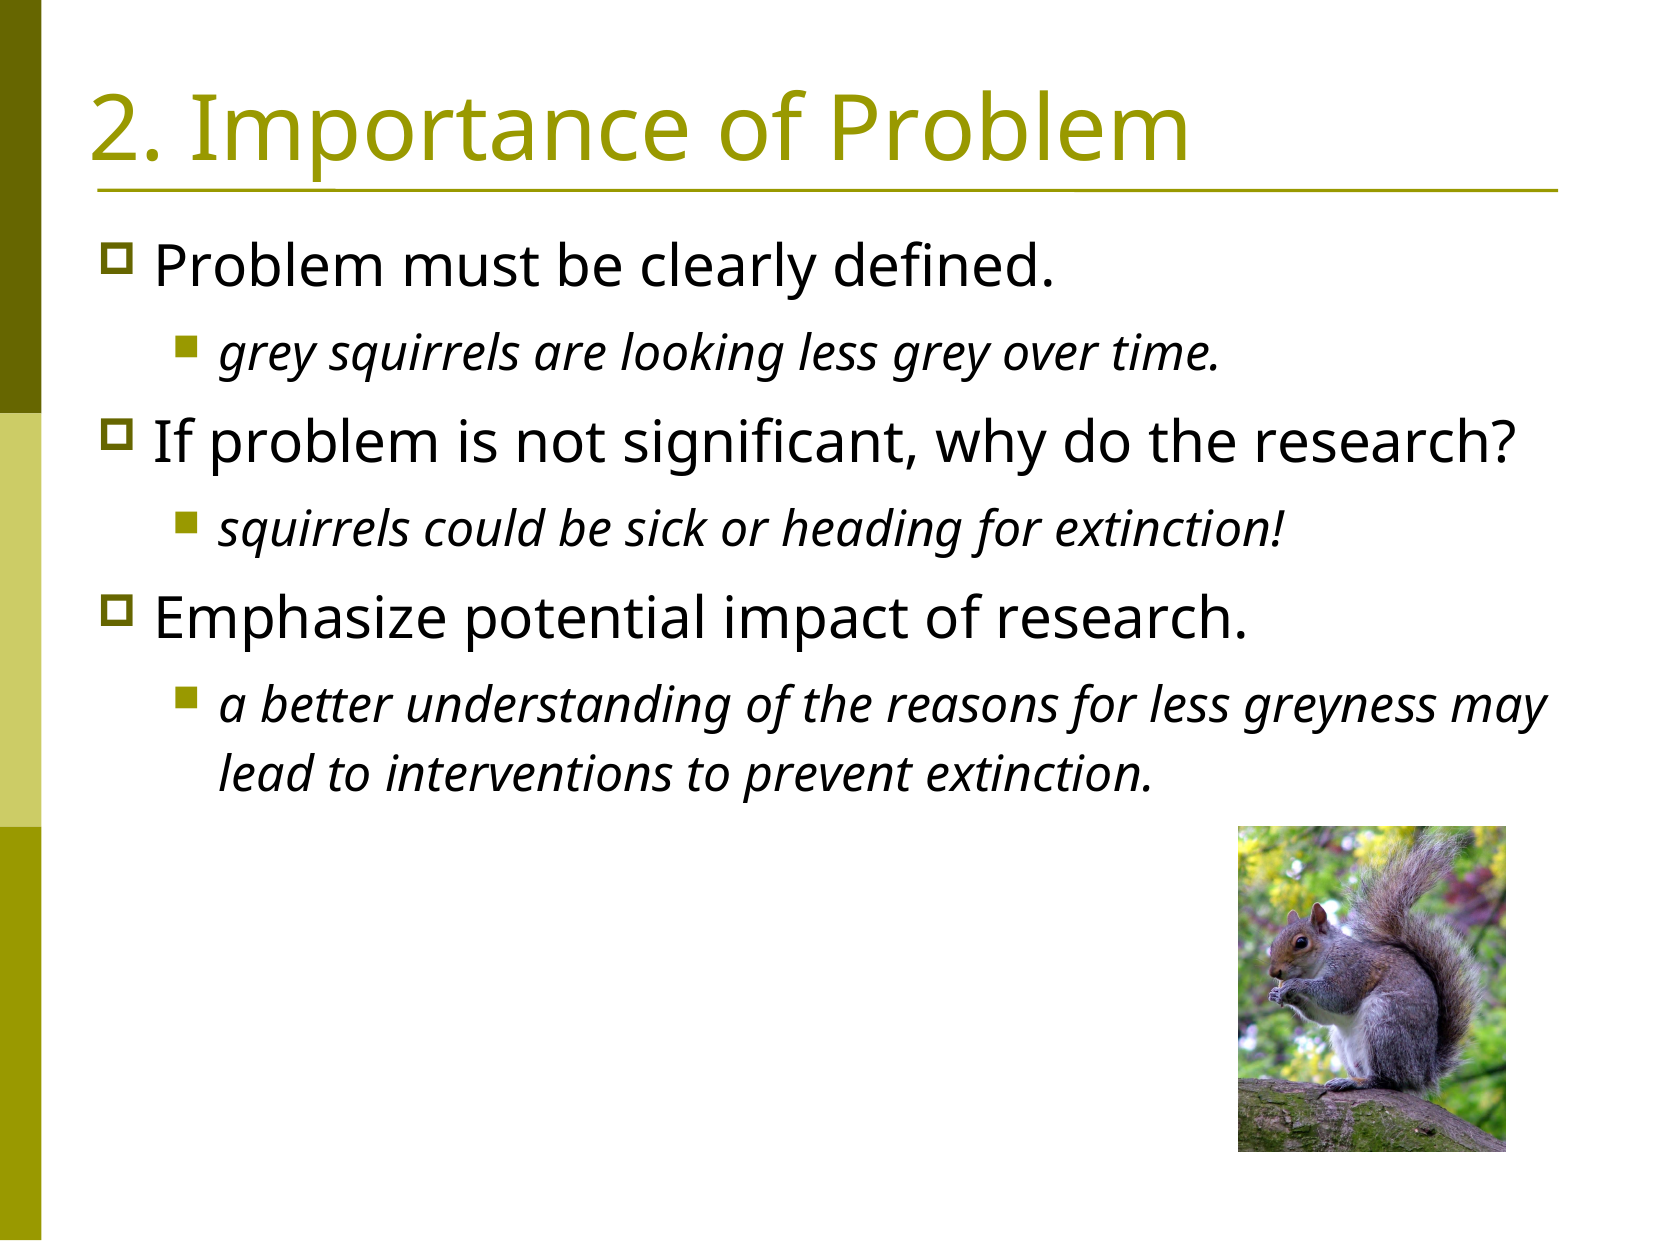

# 2. Importance of Problem
Problem must be clearly defined.
grey squirrels are looking less grey over time.
If problem is not significant, why do the research?
squirrels could be sick or heading for extinction!
Emphasize potential impact of research.
a better understanding of the reasons for less greyness may lead to interventions to prevent extinction.